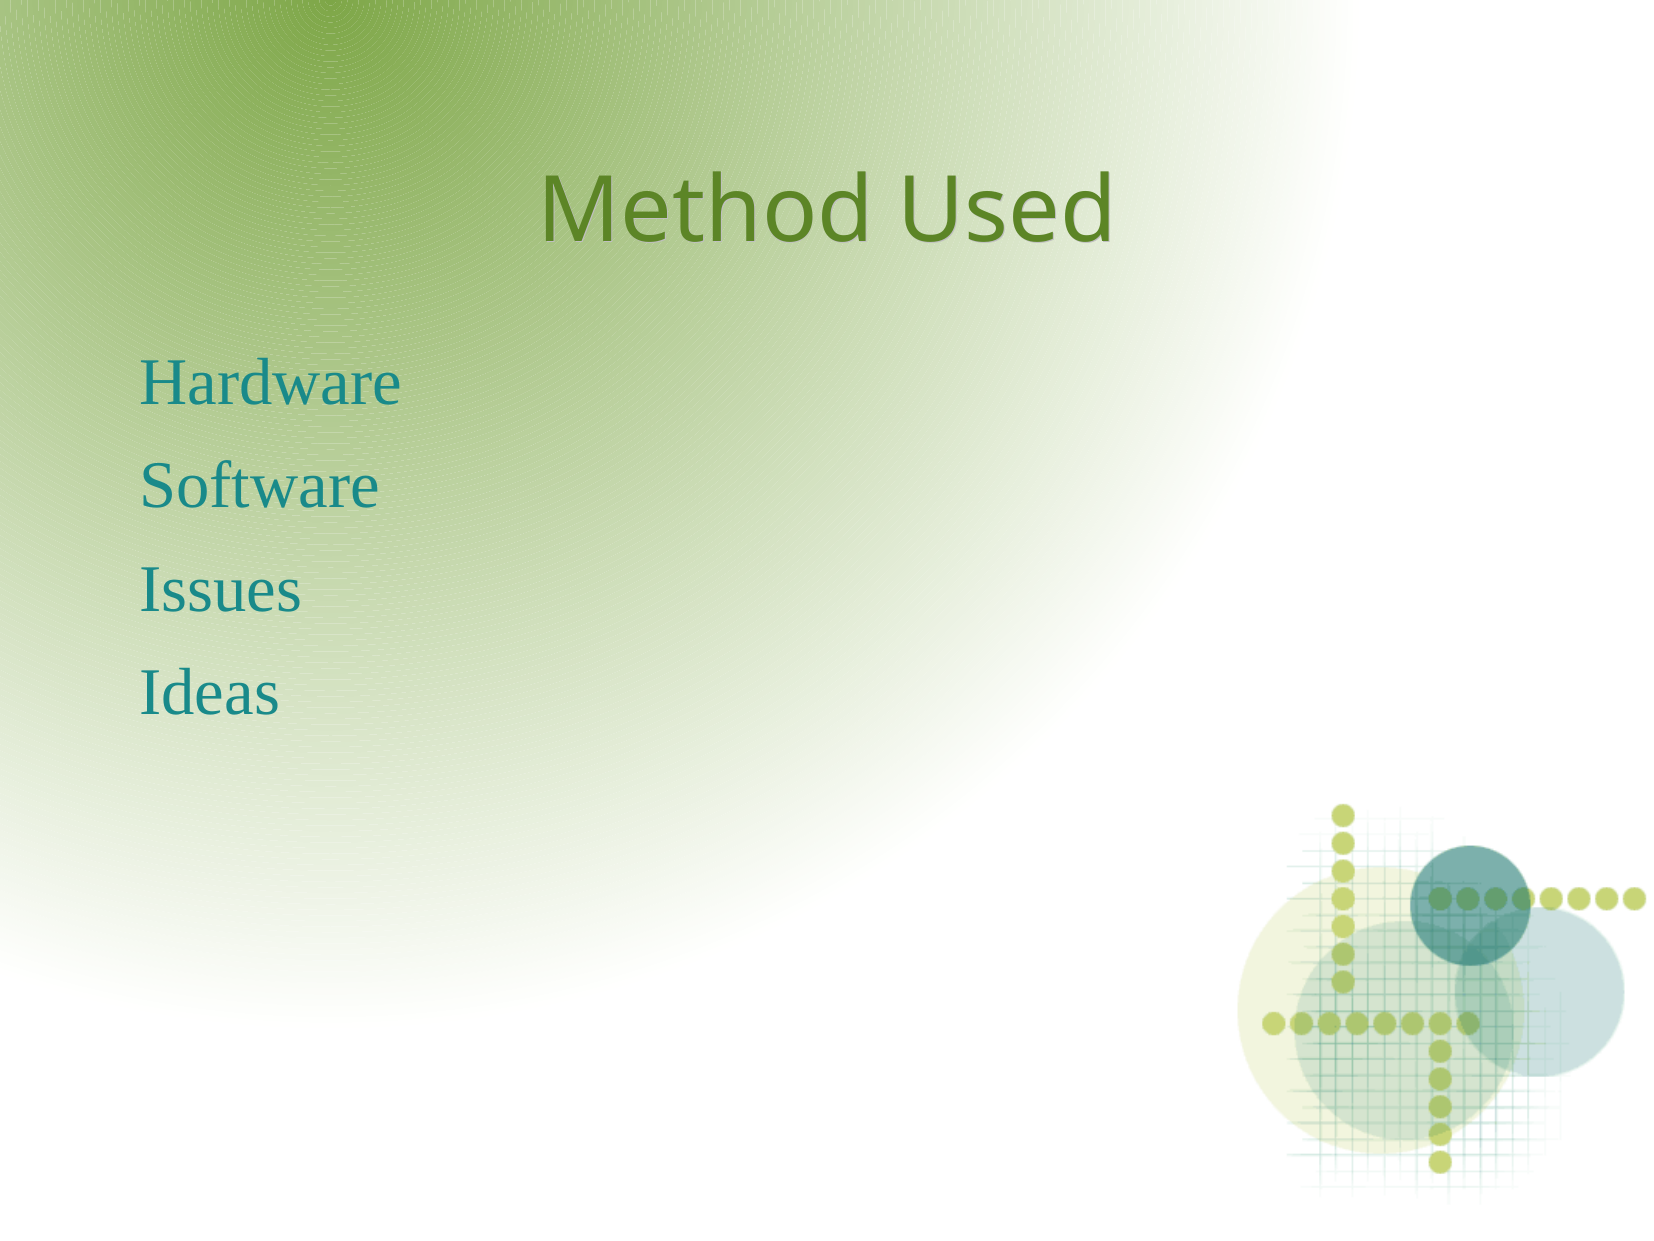

# Method Used
Hardware
Software
Issues
Ideas